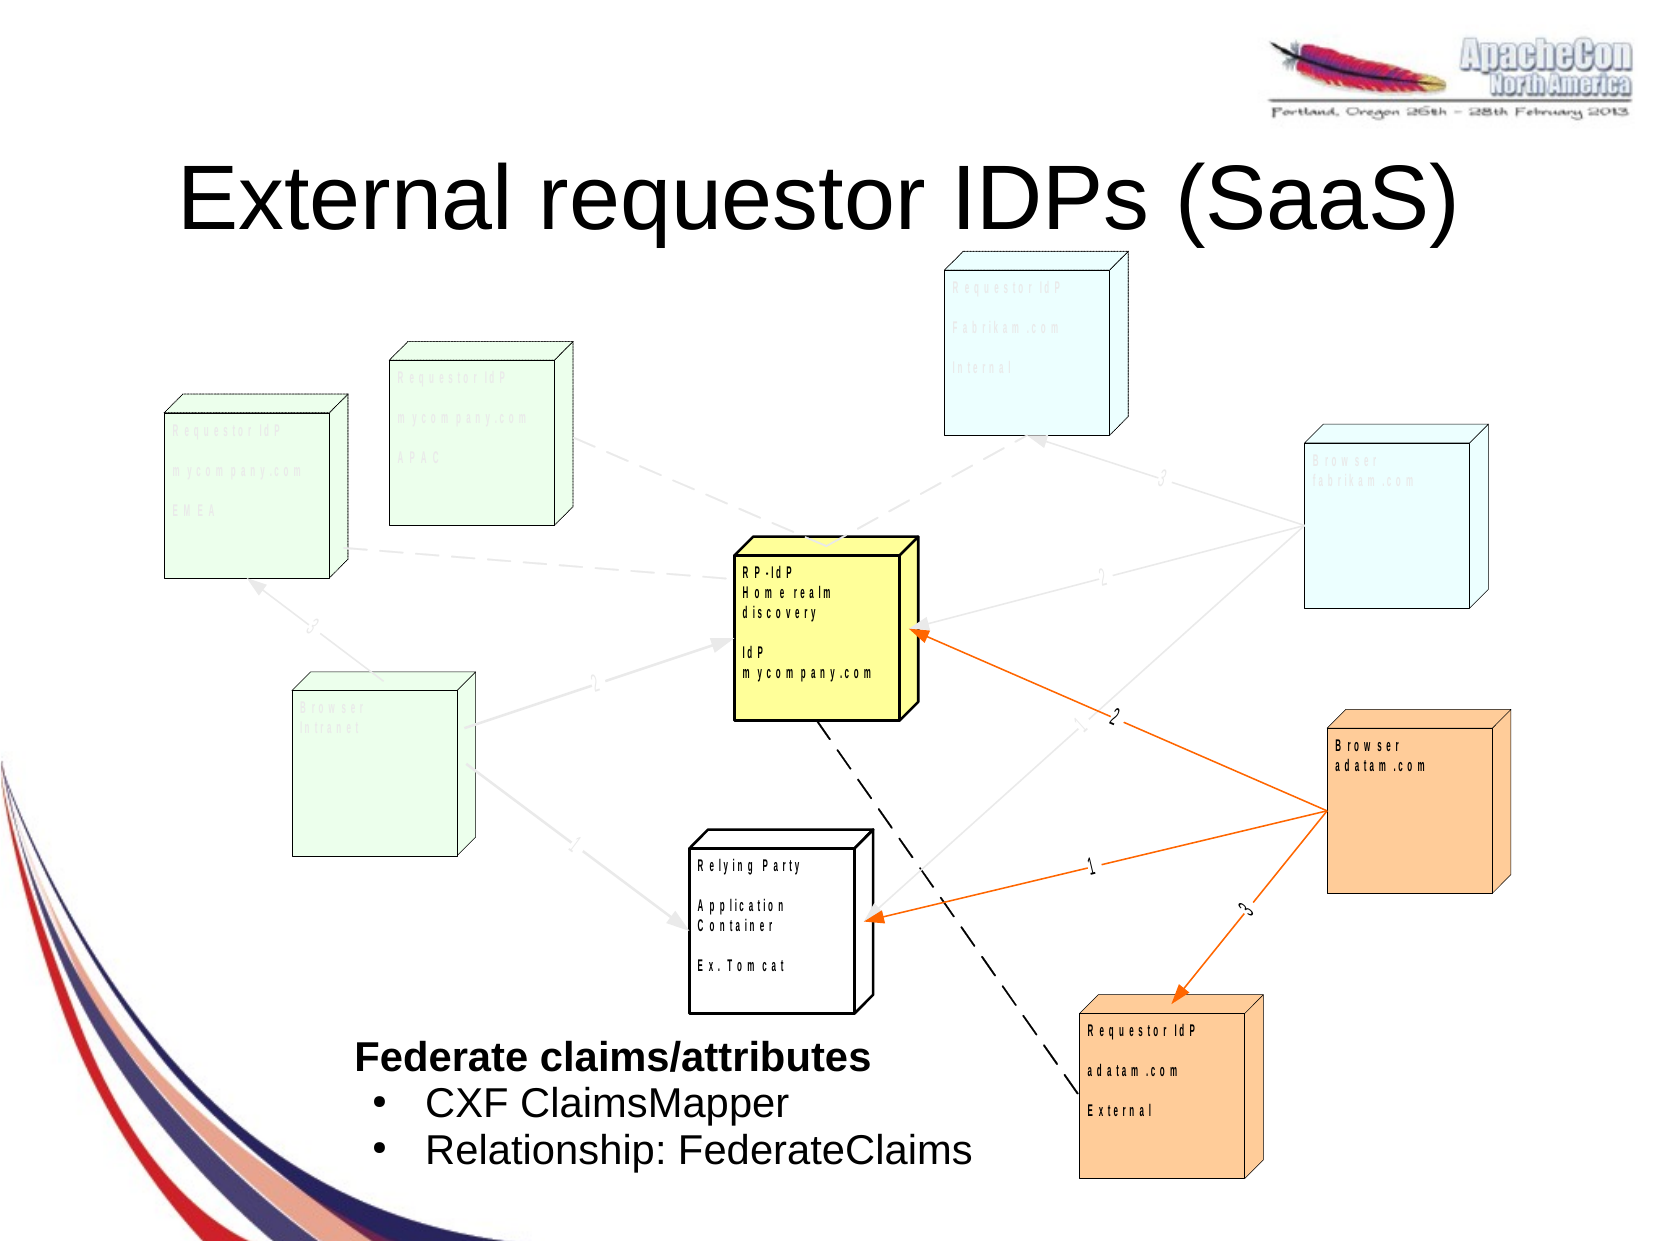

# External requestor IDPs (SaaS)
Federate claims/attributes
CXF ClaimsMapper
Relationship: FederateClaims